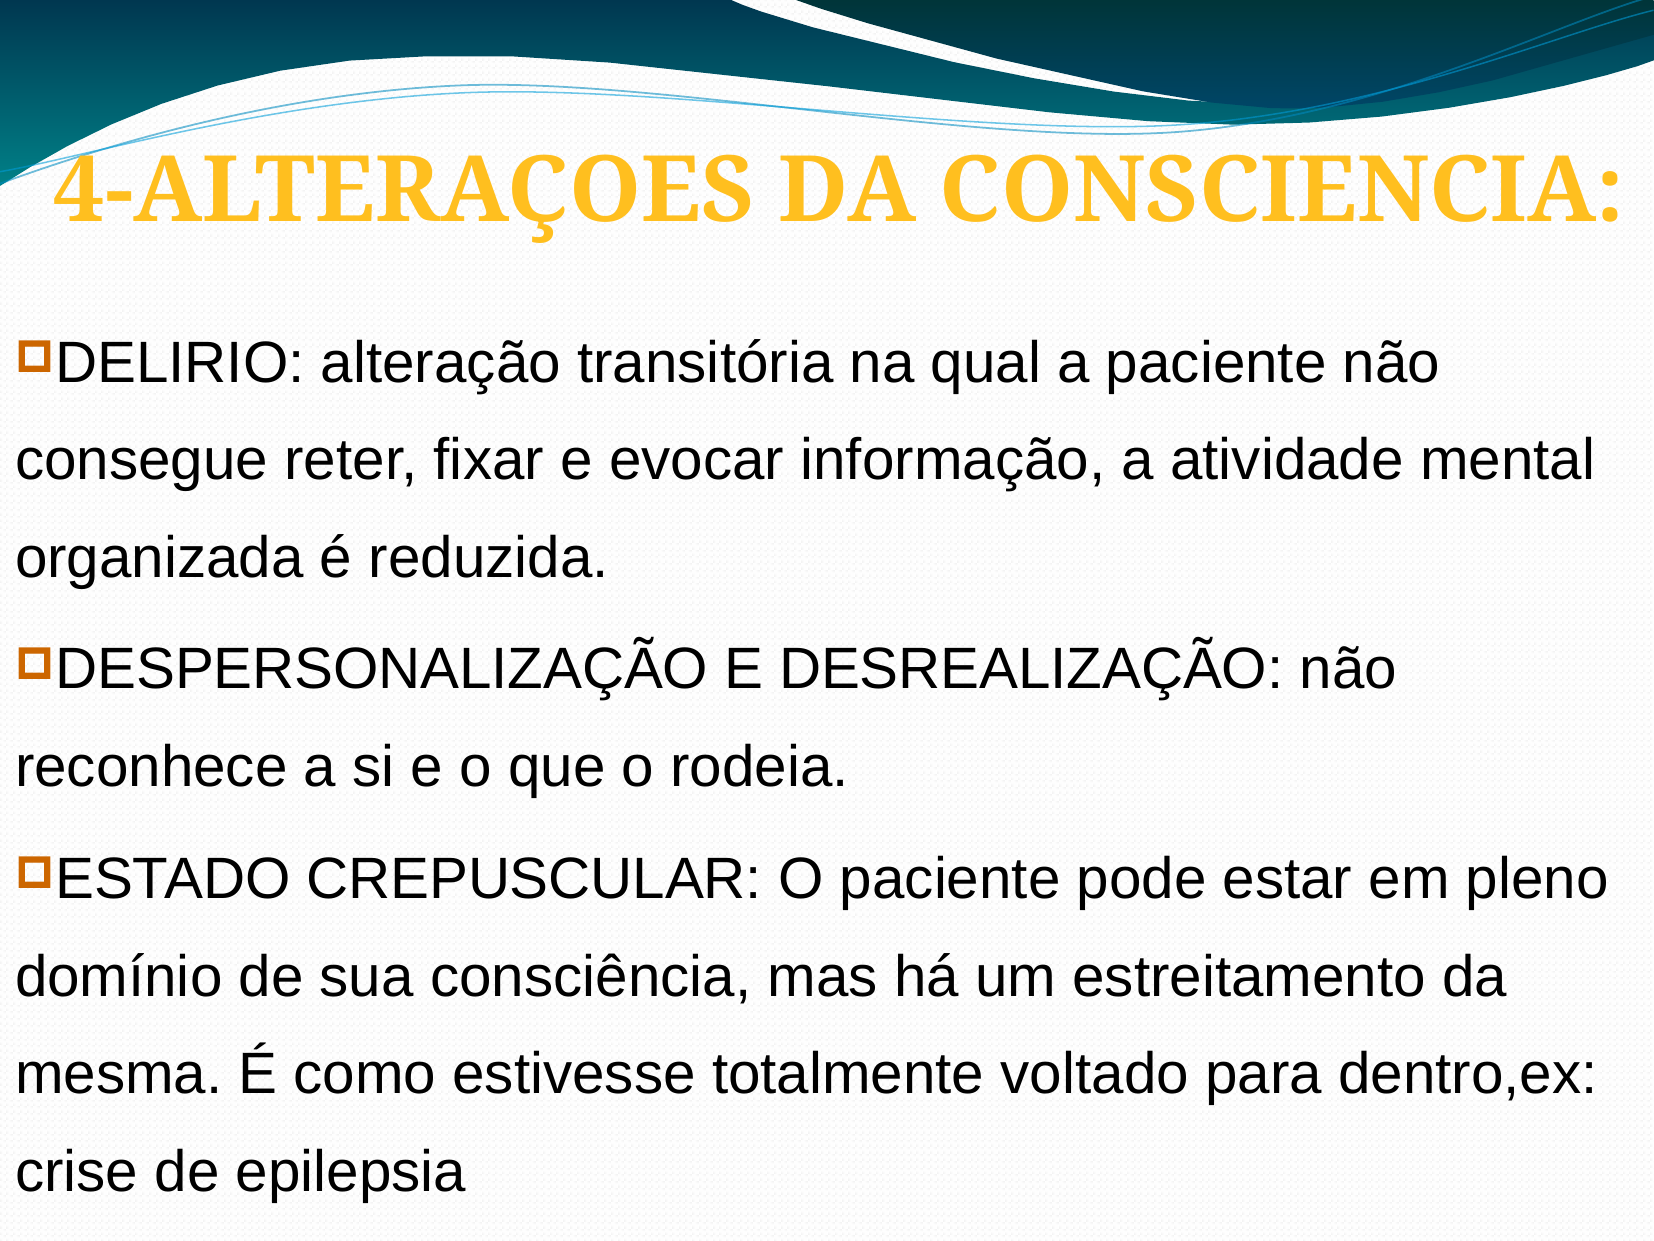

4-ALTERAÇOES DA CONSCIENCIA:
DELIRIO: alteração transitória na qual a paciente não consegue reter, fixar e evocar informação, a atividade mental organizada é reduzida.
DESPERSONALIZAÇÃO E DESREALIZAÇÃO: não reconhece a si e o que o rodeia.
ESTADO CREPUSCULAR: O paciente pode estar em pleno domínio de sua consciência, mas há um estreitamento da mesma. É como estivesse totalmente voltado para dentro,ex: crise de epilepsia